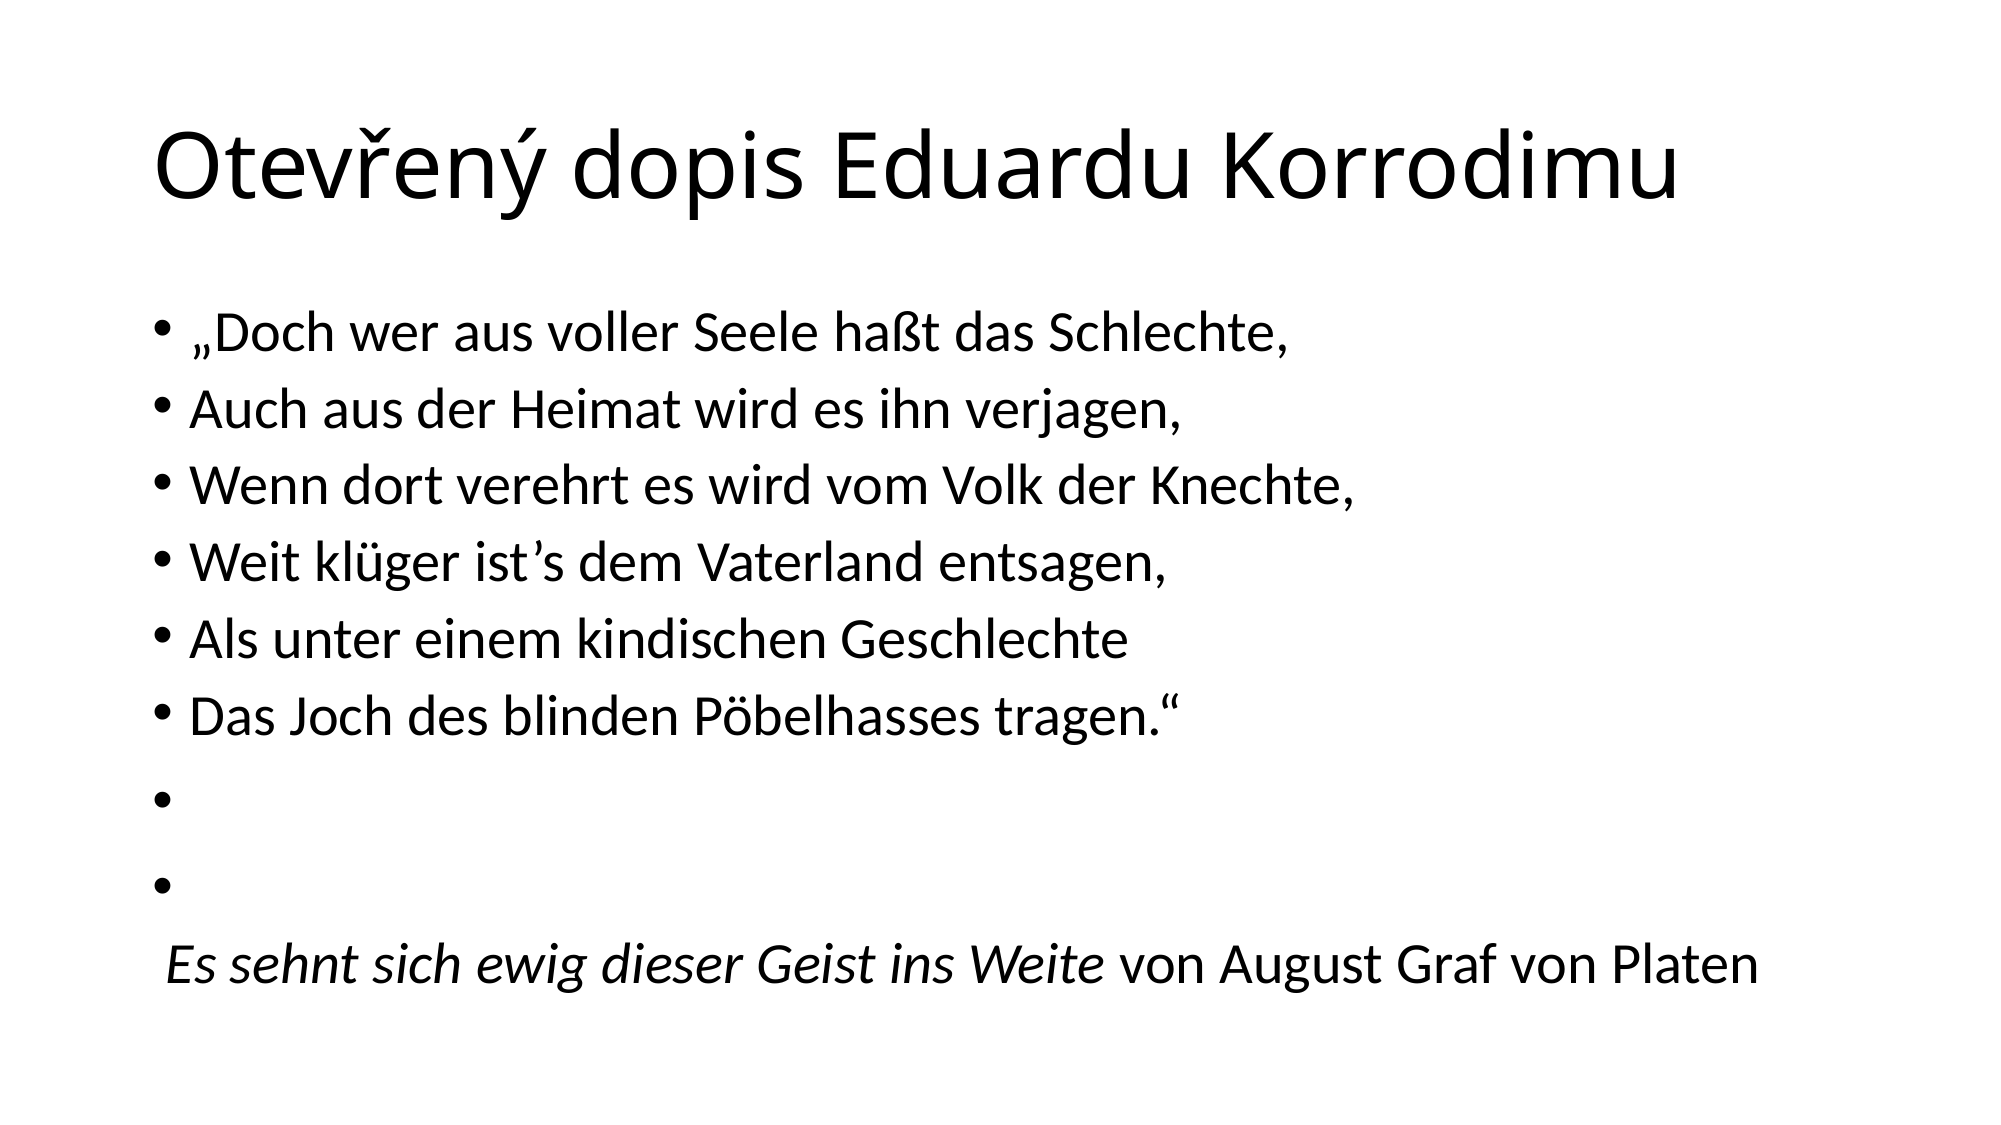

# Otevřený dopis Eduardu Korrodimu
„Doch wer aus voller Seele haßt das Schlechte,
Auch aus der Heimat wird es ihn verjagen,
Wenn dort verehrt es wird vom Volk der Knechte,
Weit klüger ist’s dem Vaterland entsagen,
Als unter einem kindischen Geschlechte
Das Joch des blinden Pöbelhasses tragen.“
 Es sehnt sich ewig dieser Geist ins Weite von August Graf von Platen